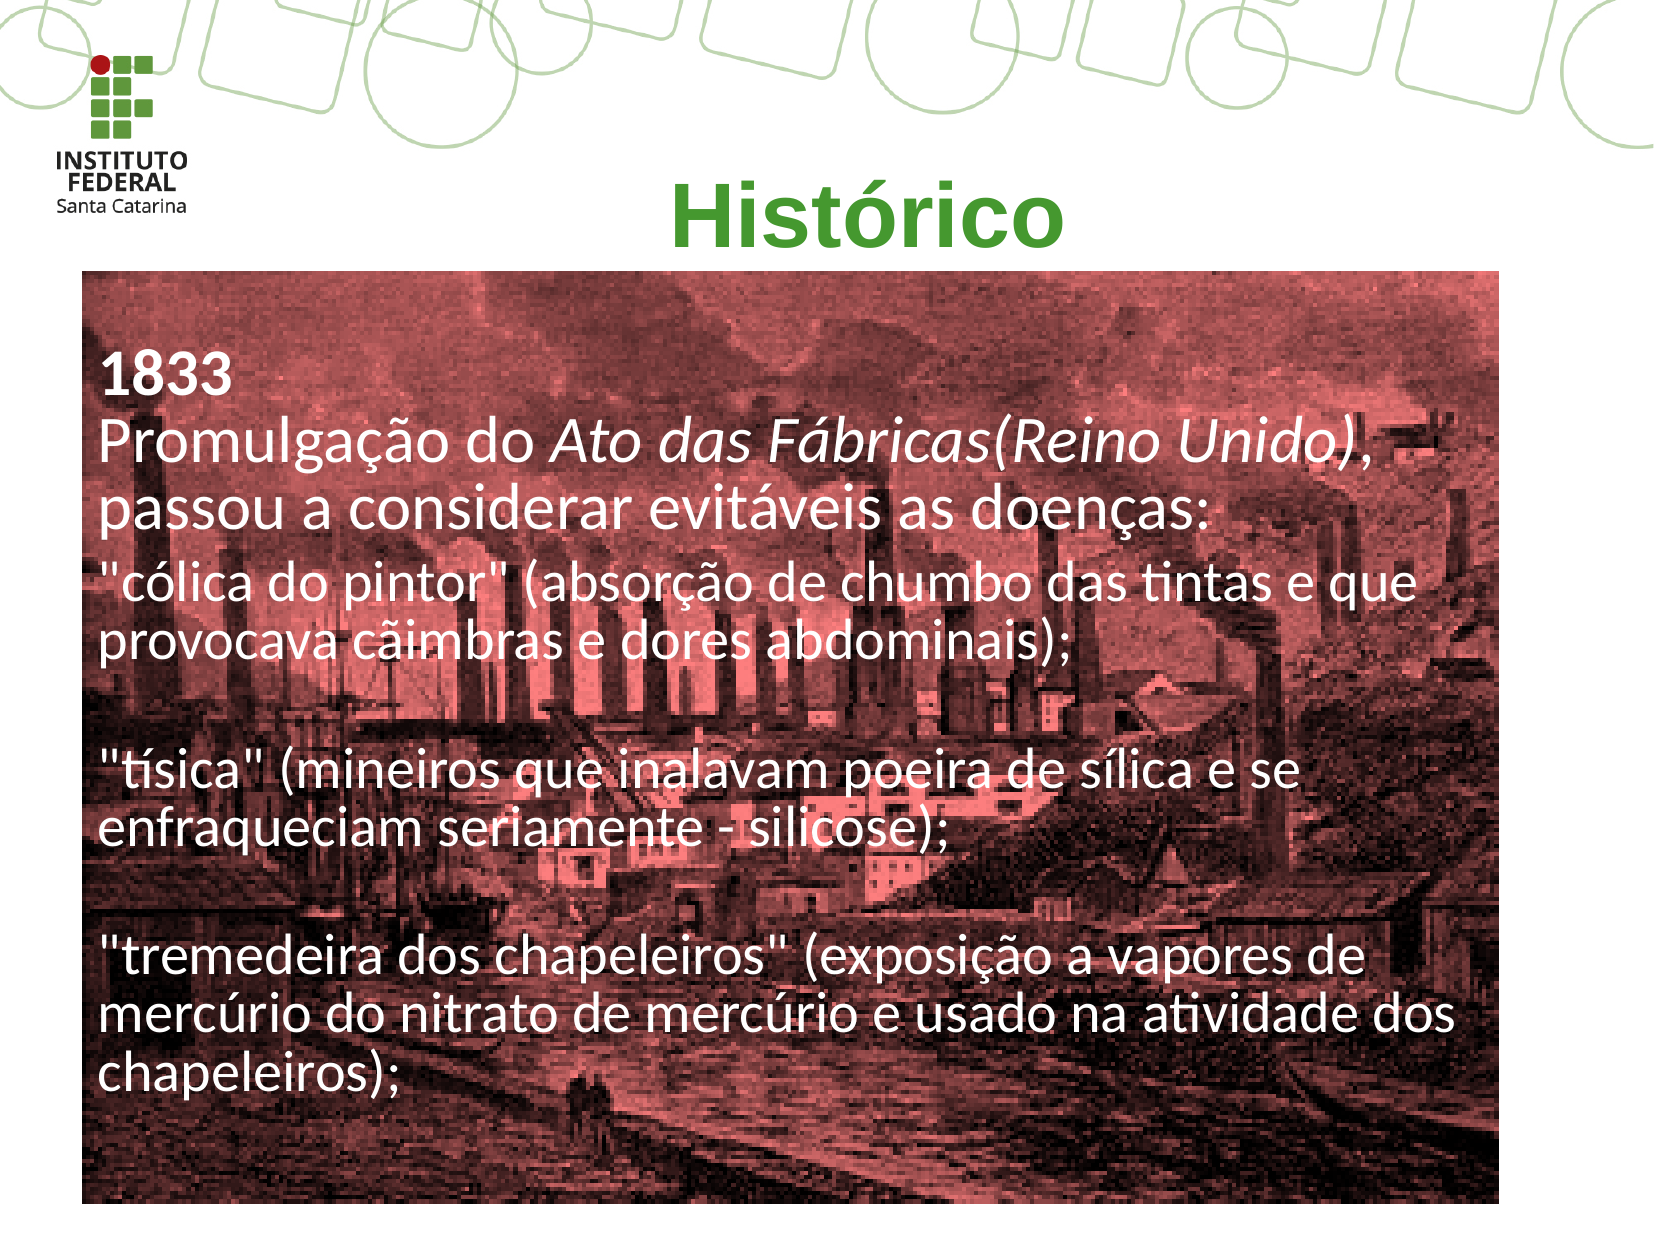

# Histórico
1833
Promulgação do Ato das Fábricas(Reino Unido), passou a considerar evitáveis as doenças:
"cólica do pintor" (absorção de chumbo das tintas e que provocava cãimbras e dores abdominais);
"tísica" (mineiros que inalavam poeira de sílica e se enfraqueciam seriamente - silicose);
"tremedeira dos chapeleiros" (exposição a vapores de mercúrio do nitrato de mercúrio e usado na atividade dos chapeleiros);